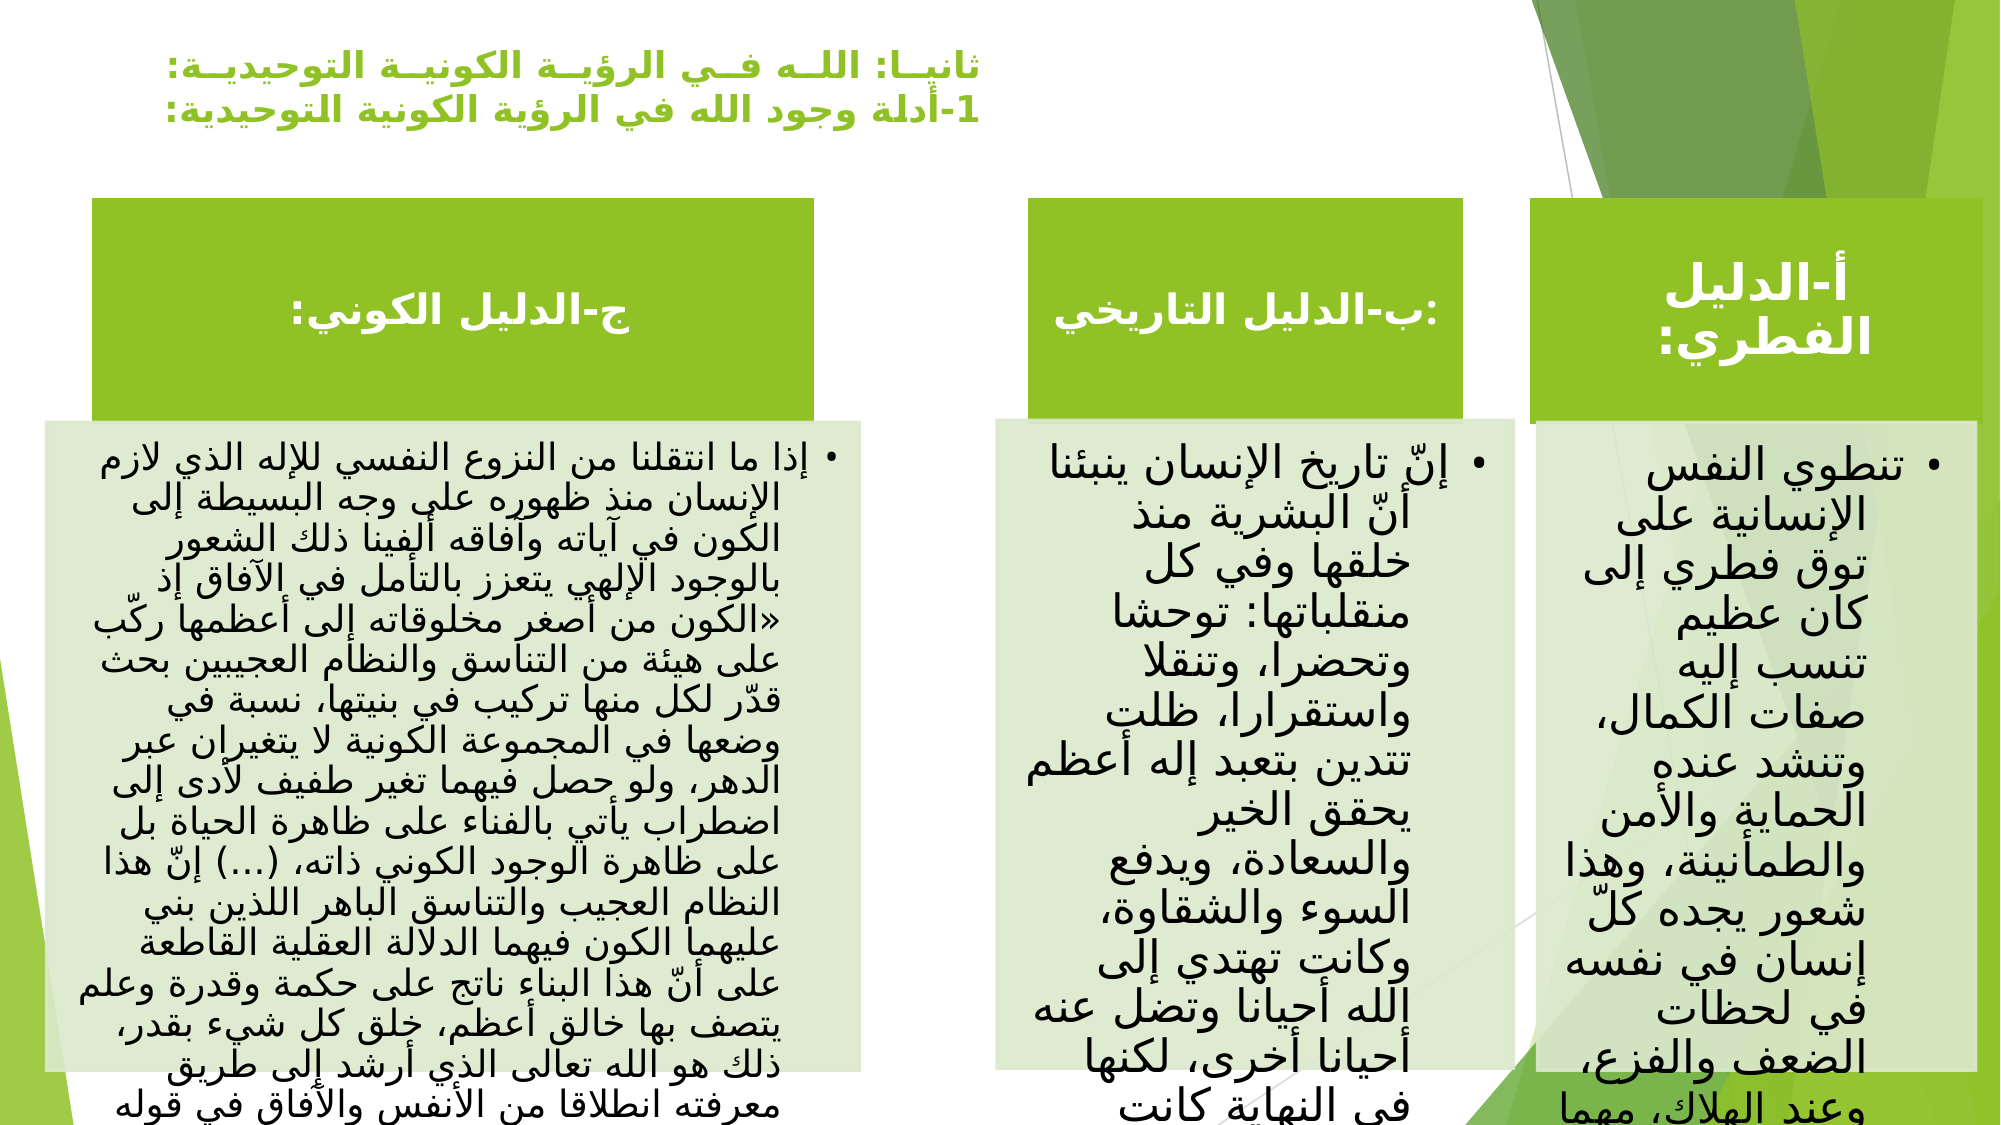

# ثانيا: الله في الرؤية الكونية التوحيدية: 1-أدلة وجود الله في الرؤية الكونية التوحيدية:
ج-الدليل الكوني:
ب-الدليل التاريخي:
أ-الدليل الفطري:
إنّ تاريخ الإنسان ينبئنا أنّ البشرية منذ خلقها وفي كل منقلباتها: توحشا وتحضرا، وتنقلا واستقرارا، ظلت تتدين بتعبد إله أعظم يحقق الخير والسعادة، ويدفع السوء والشقاوة، وكانت تهتدي إلى الله أحيانا وتضل عنه أحيانا أخرى، لكنها في النهاية كانت تؤمن بوجود إله.
إذا ما انتقلنا من النزوع النفسي للإله الذي لازم الإنسان منذ ظهوره على وجه البسيطة إلى الكون في آياته وآفاقه ألفينا ذلك الشعور بالوجود الإلهي يتعزز بالتأمل في الآفاق إذ «الكون من أصغر مخلوقاته إلى أعظمها ركّب على هيئة من التناسق والنظام العجيبين بحث قدّر لكل منها تركيب في بنيتها، نسبة في وضعها في المجموعة الكونية لا يتغيران عبر الدهر، ولو حصل فيهما تغير طفيف لأدى إلى اضطراب يأتي بالفناء على ظاهرة الحياة بل على ظاهرة الوجود الكوني ذاته، (...) إنّ هذا النظام العجيب والتناسق الباهر اللذين بني عليهما الكون فيهما الدلالة العقلية القاطعة على أنّ هذا البناء ناتج على حكمة وقدرة وعلم يتصف بها خالق أعظم، خلق كل شيء بقدر، ذلك هو الله تعالى الذي أرشد إلى طريق معرفته انطلاقا من الأنفس والآفاق في قوله تعالى: (فصلت: ٥٣)»
تنطوي النفس الإنسانية على توق فطري إلى كان عظيم تنسب إليه صفات الكمال، وتنشد عنده الحماية والأمن والطمأنينة، وهذا شعور يجده كلّ إنسان في نفسه في لحظات الضعف والفزع، وعند الهلاك، مهما شط به الغرور في أوقات السعة، وزمن الهدوء.